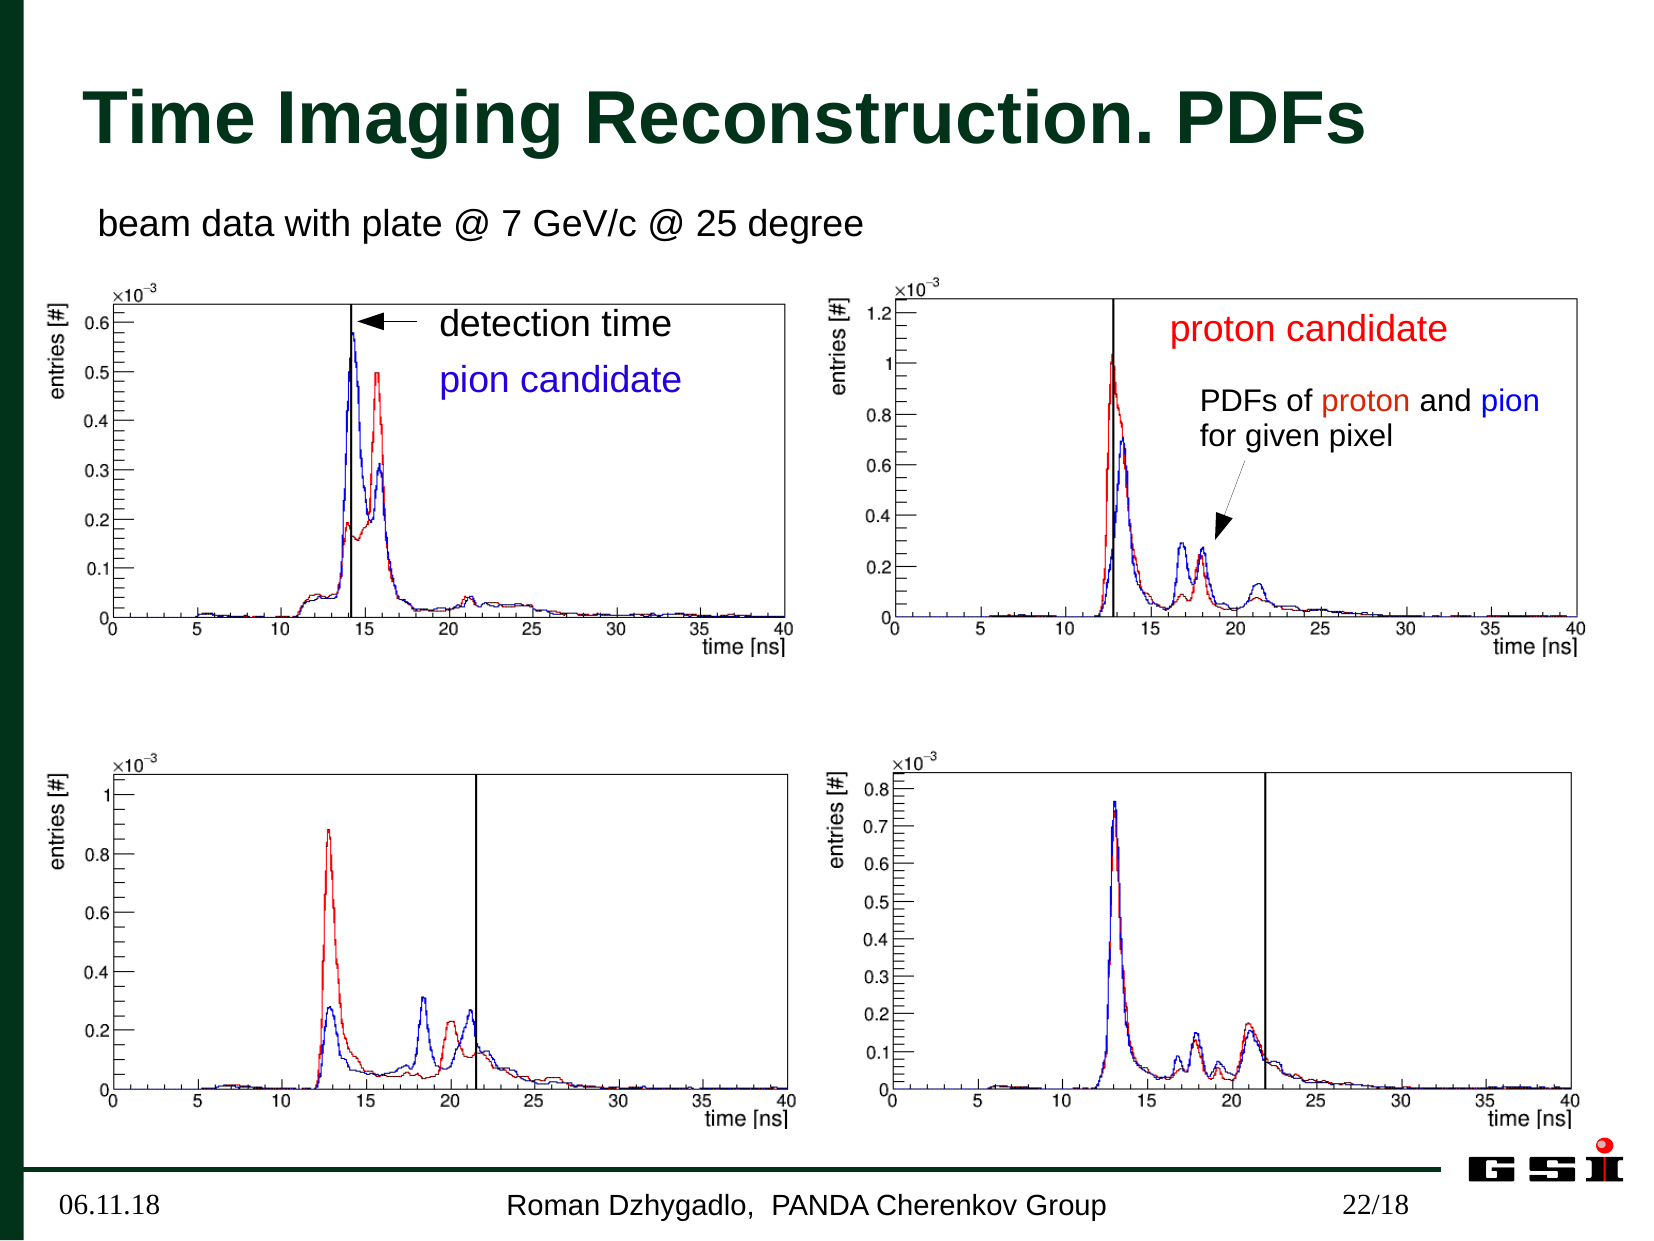

# Time Imaging Reconstruction. PDFs
beam data with plate @ 7 GeV/c @ 25 degree
detection time
proton candidate
pion candidate
PDFs of proton and pion
for given pixel
06.11.18
Roman Dzhygadlo, PANDA Cherenkov Group
22